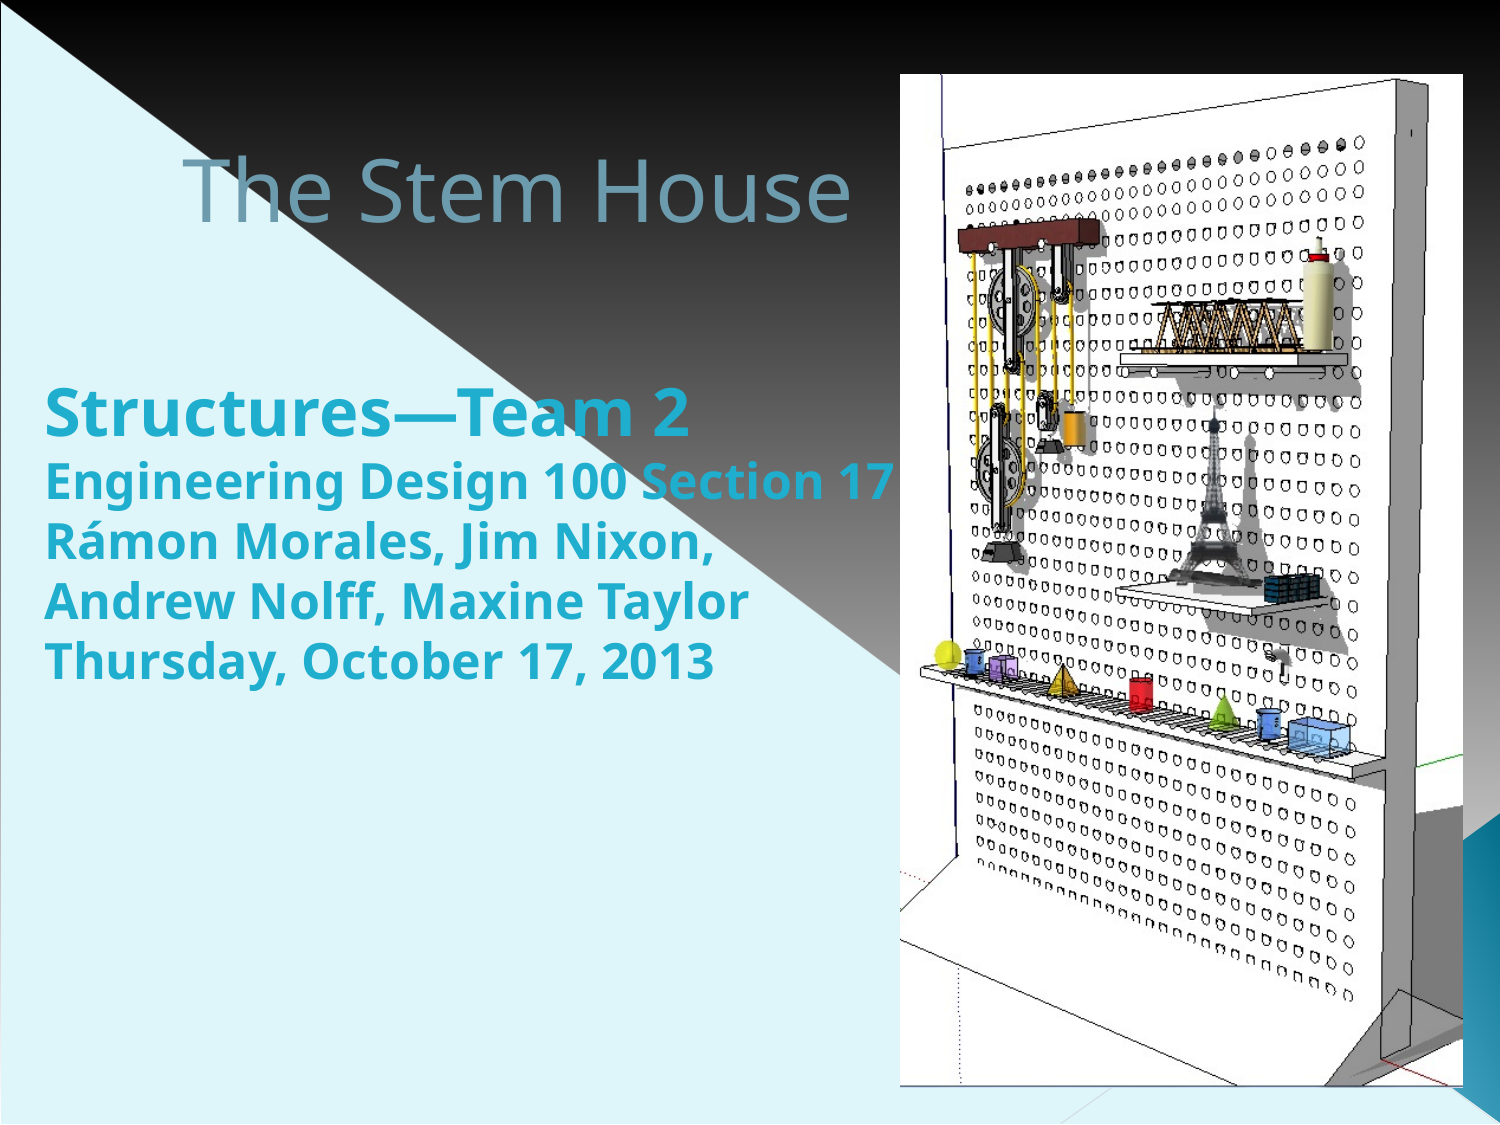

# The Stem House
Structures—Team 2
Engineering Design 100 Section 17
Rámon Morales, Jim Nixon,
Andrew Nolff, Maxine Taylor
Thursday, October 17, 2013